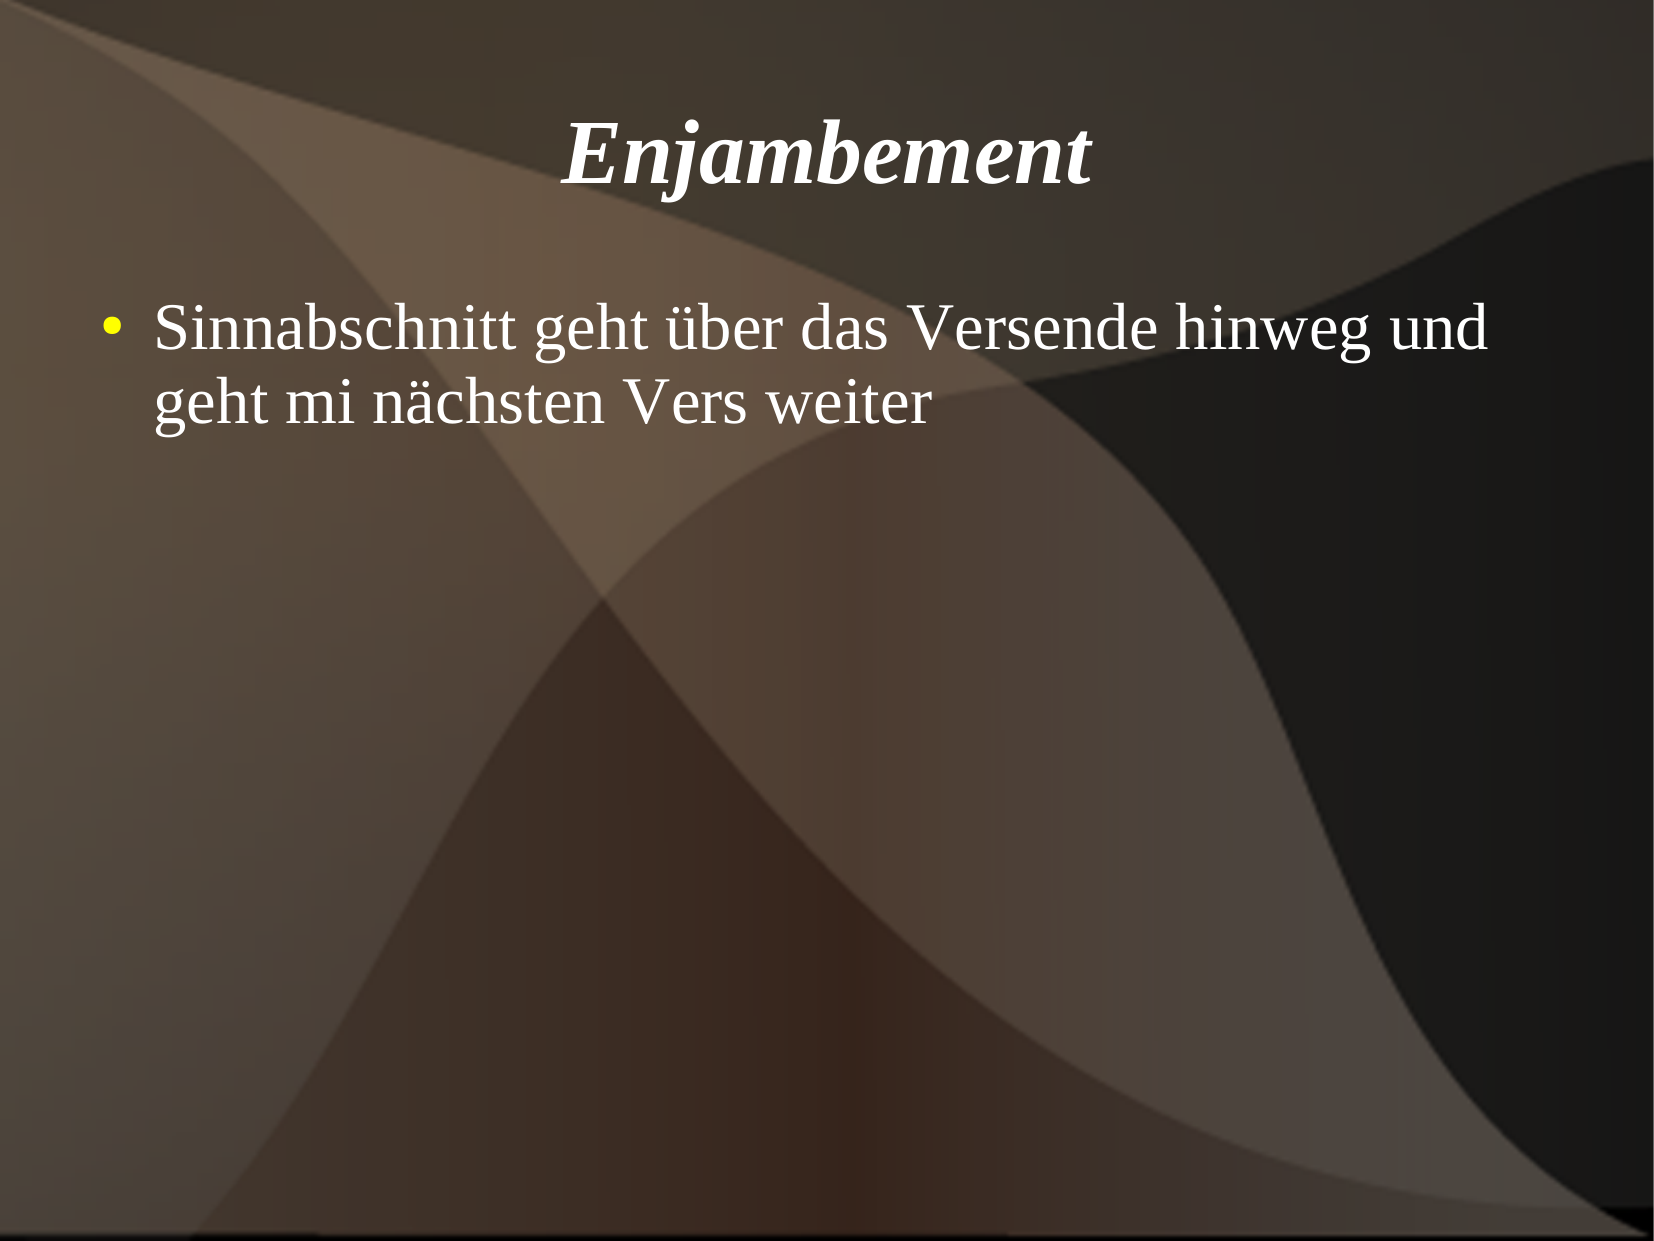

# Enjambement
Sinnabschnitt geht über das Versende hinweg und geht mi nächsten Vers weiter